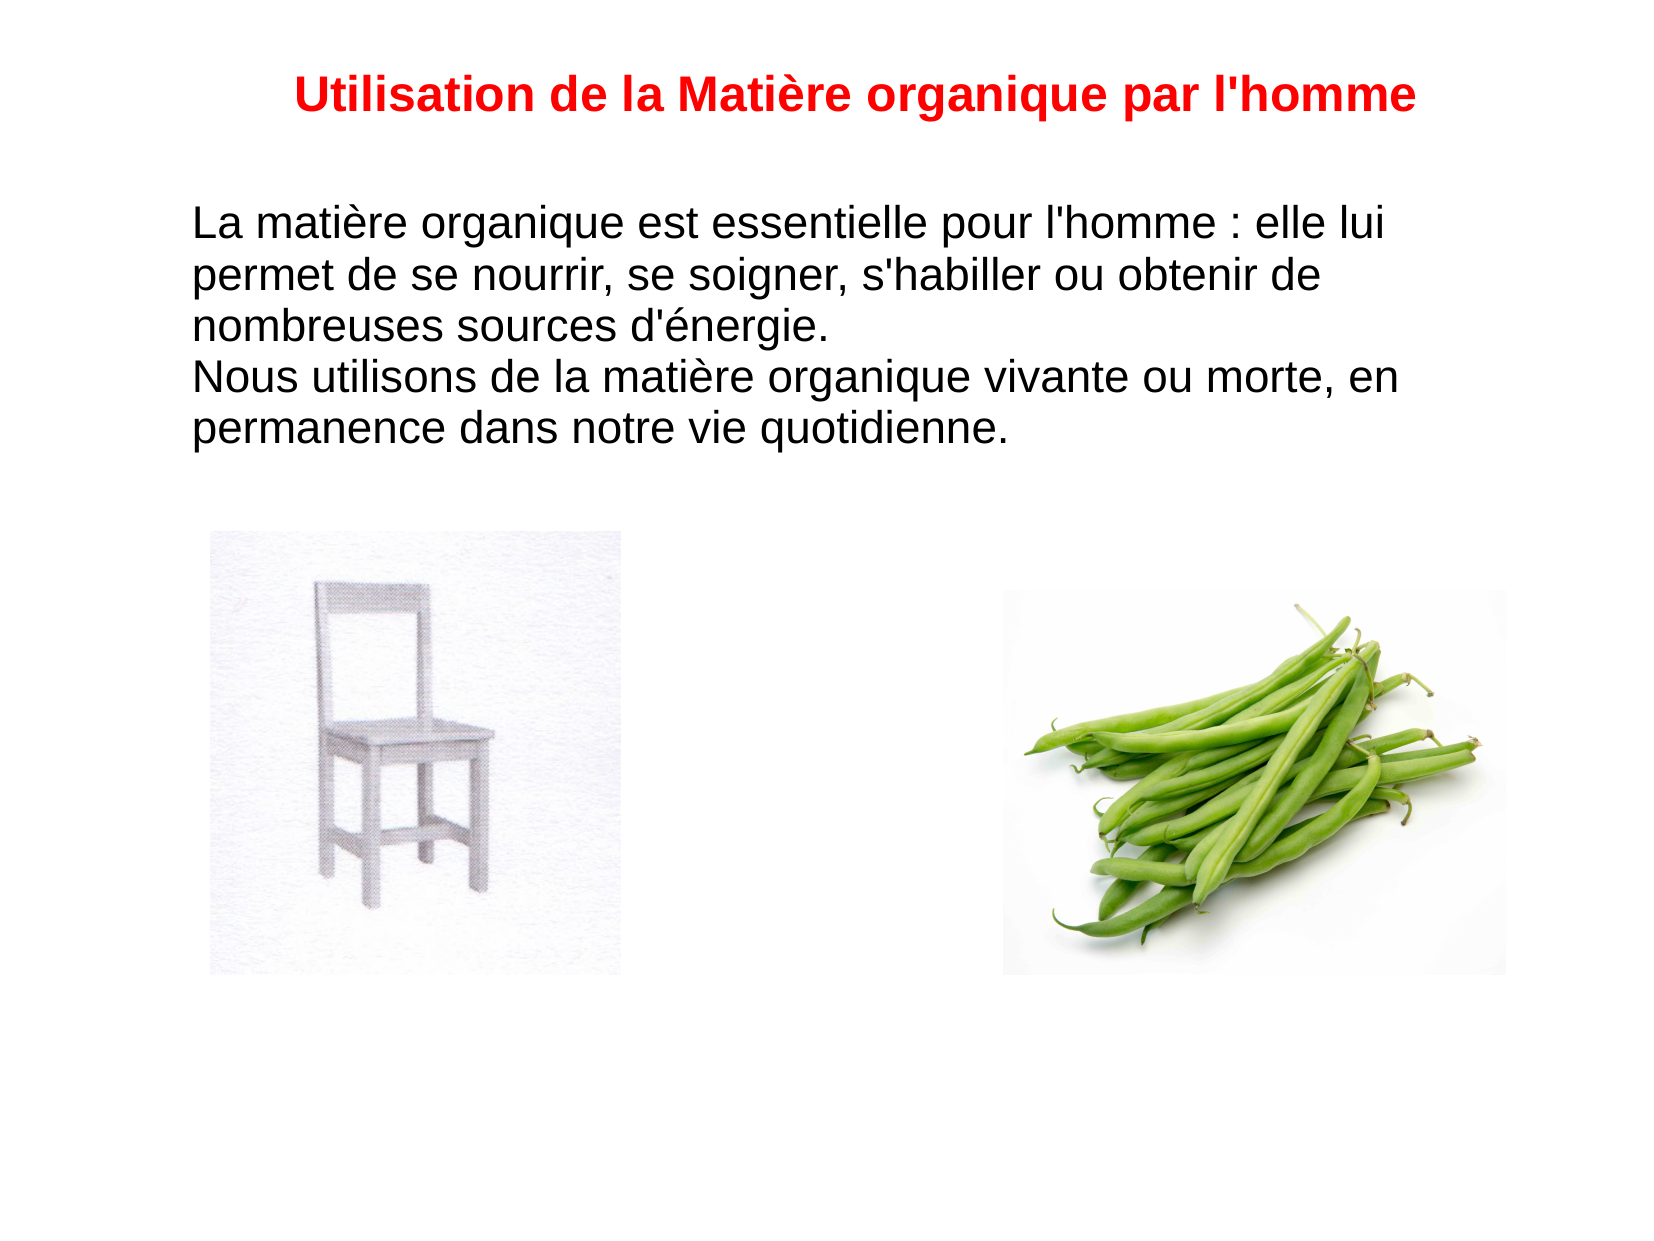

Utilisation de la Matière organique par l'homme
La matière organique est essentielle pour l'homme : elle lui permet de se nourrir, se soigner, s'habiller ou obtenir de nombreuses sources d'énergie.
Nous utilisons de la matière organique vivante ou morte, en permanence dans notre vie quotidienne.